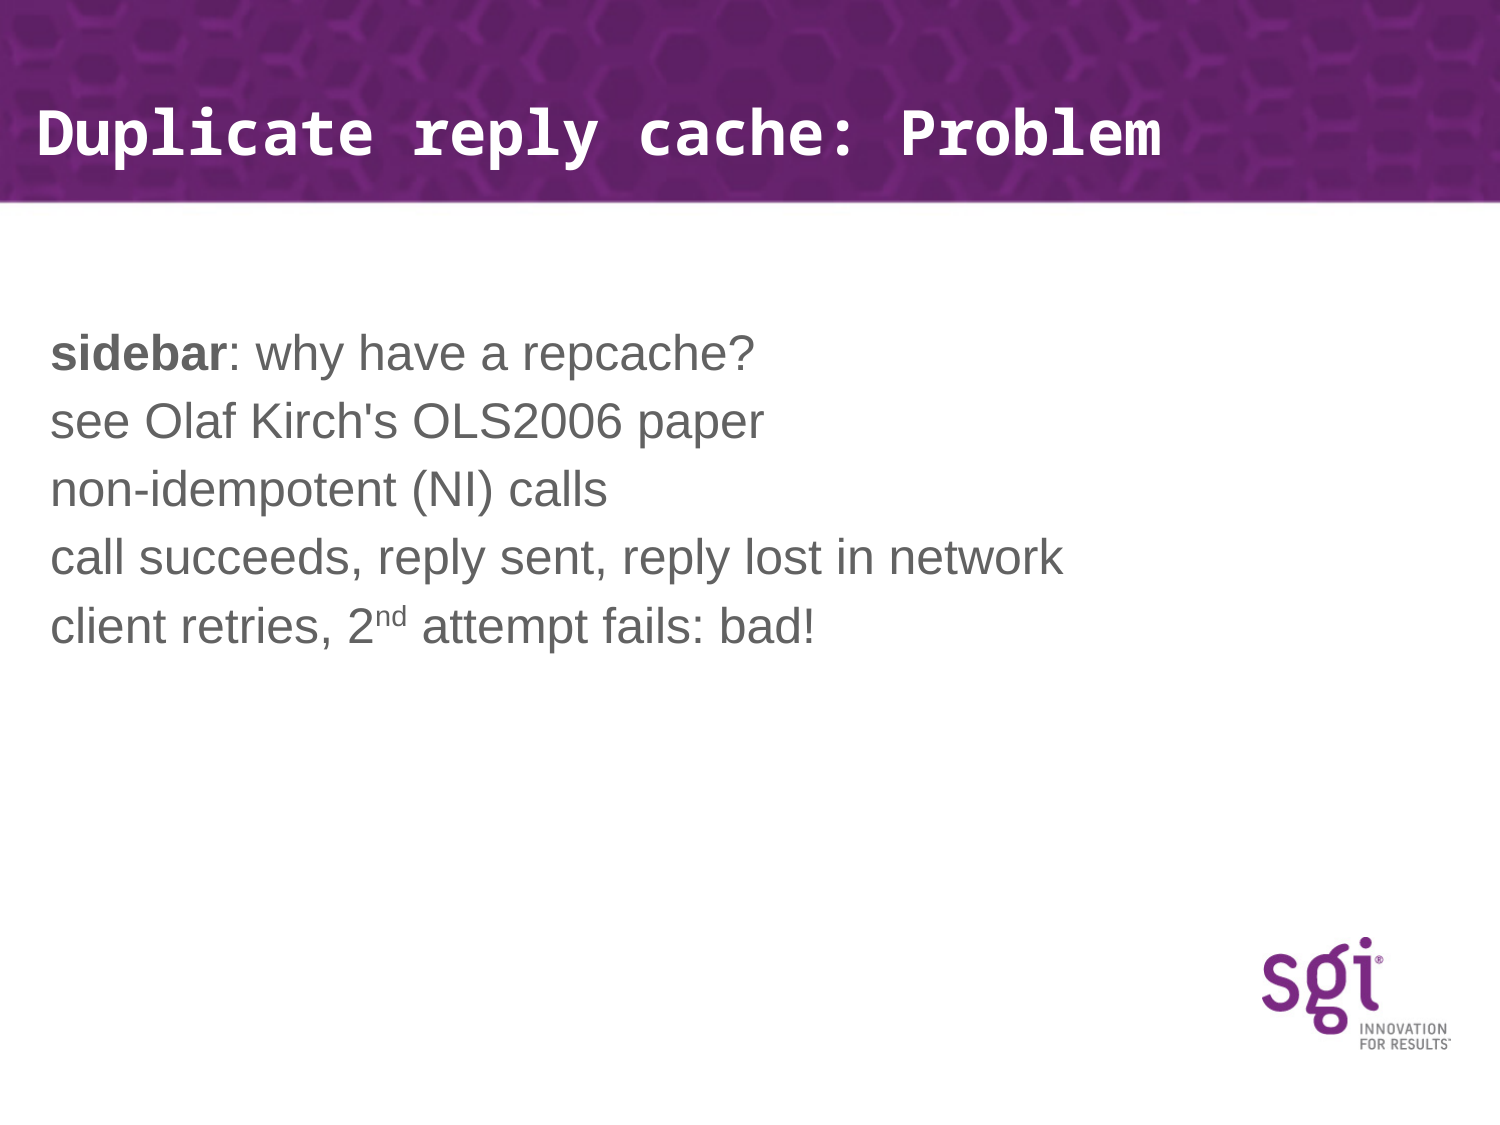

# Duplicate reply cache: Problem
sidebar: why have a repcache?
see Olaf Kirch's OLS2006 paper
non-idempotent (NI) calls
call succeeds, reply sent, reply lost in network
client retries, 2nd attempt fails: bad!